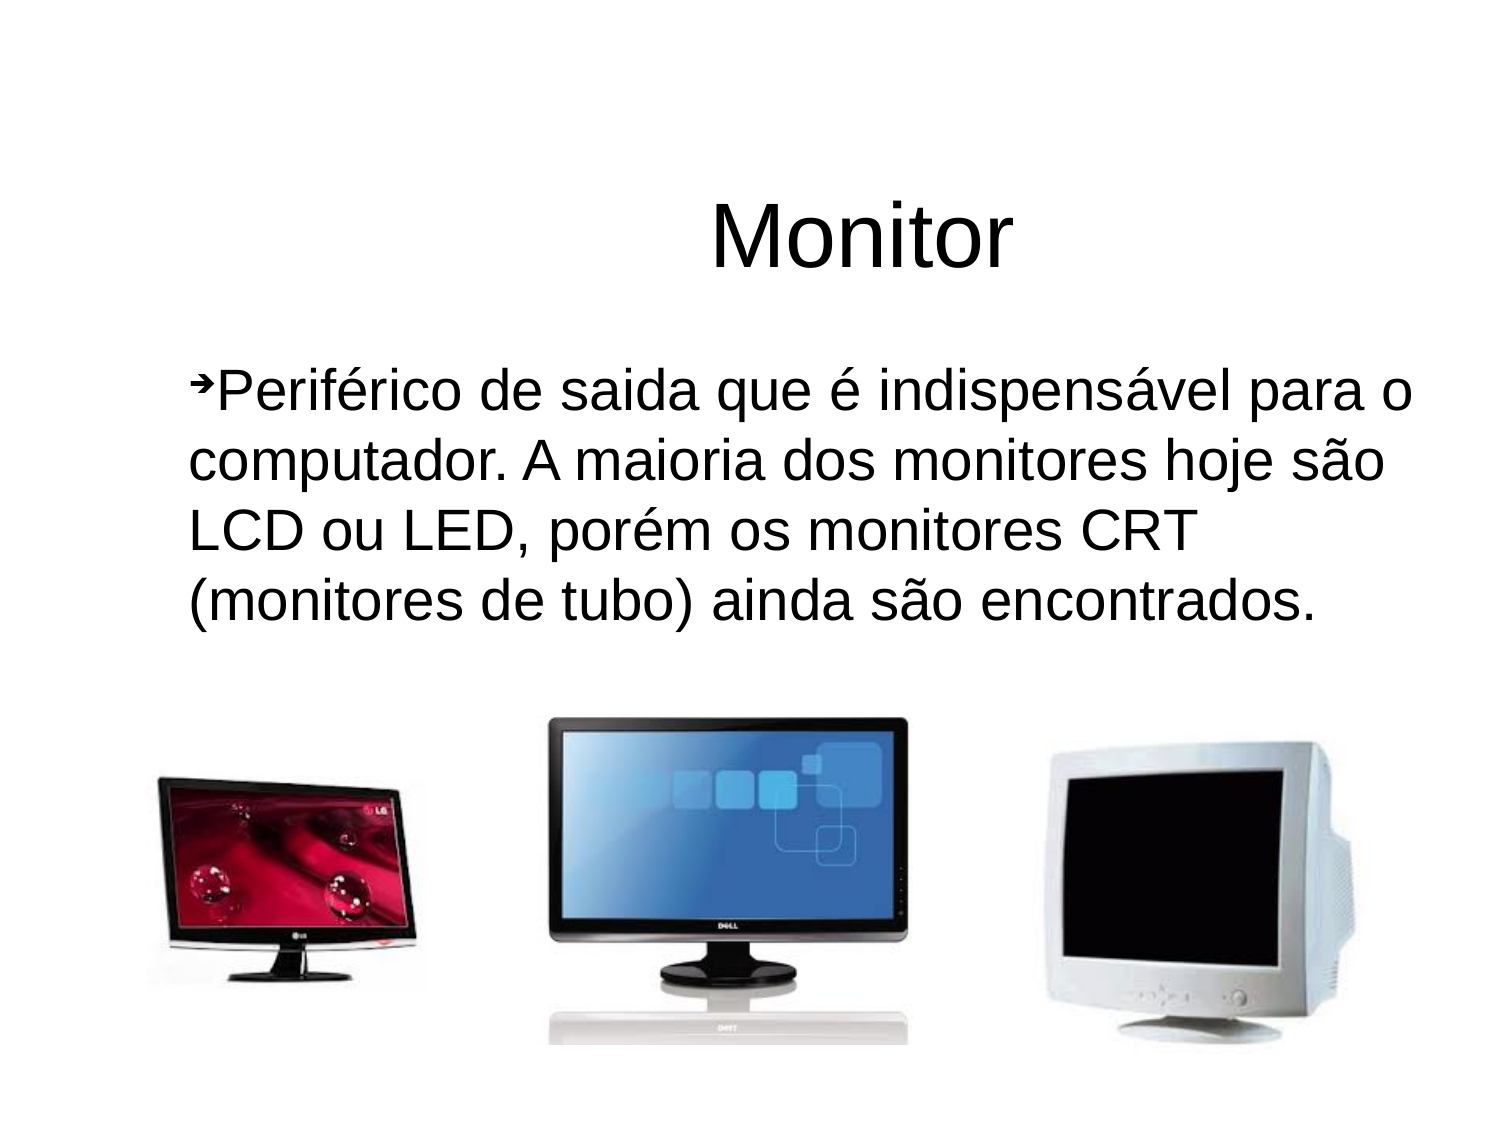

# Monitor
Periférico de saida que é indispensável para o computador. A maioria dos monitores hoje são LCD ou LED, porém os monitores CRT (monitores de tubo) ainda são encontrados.